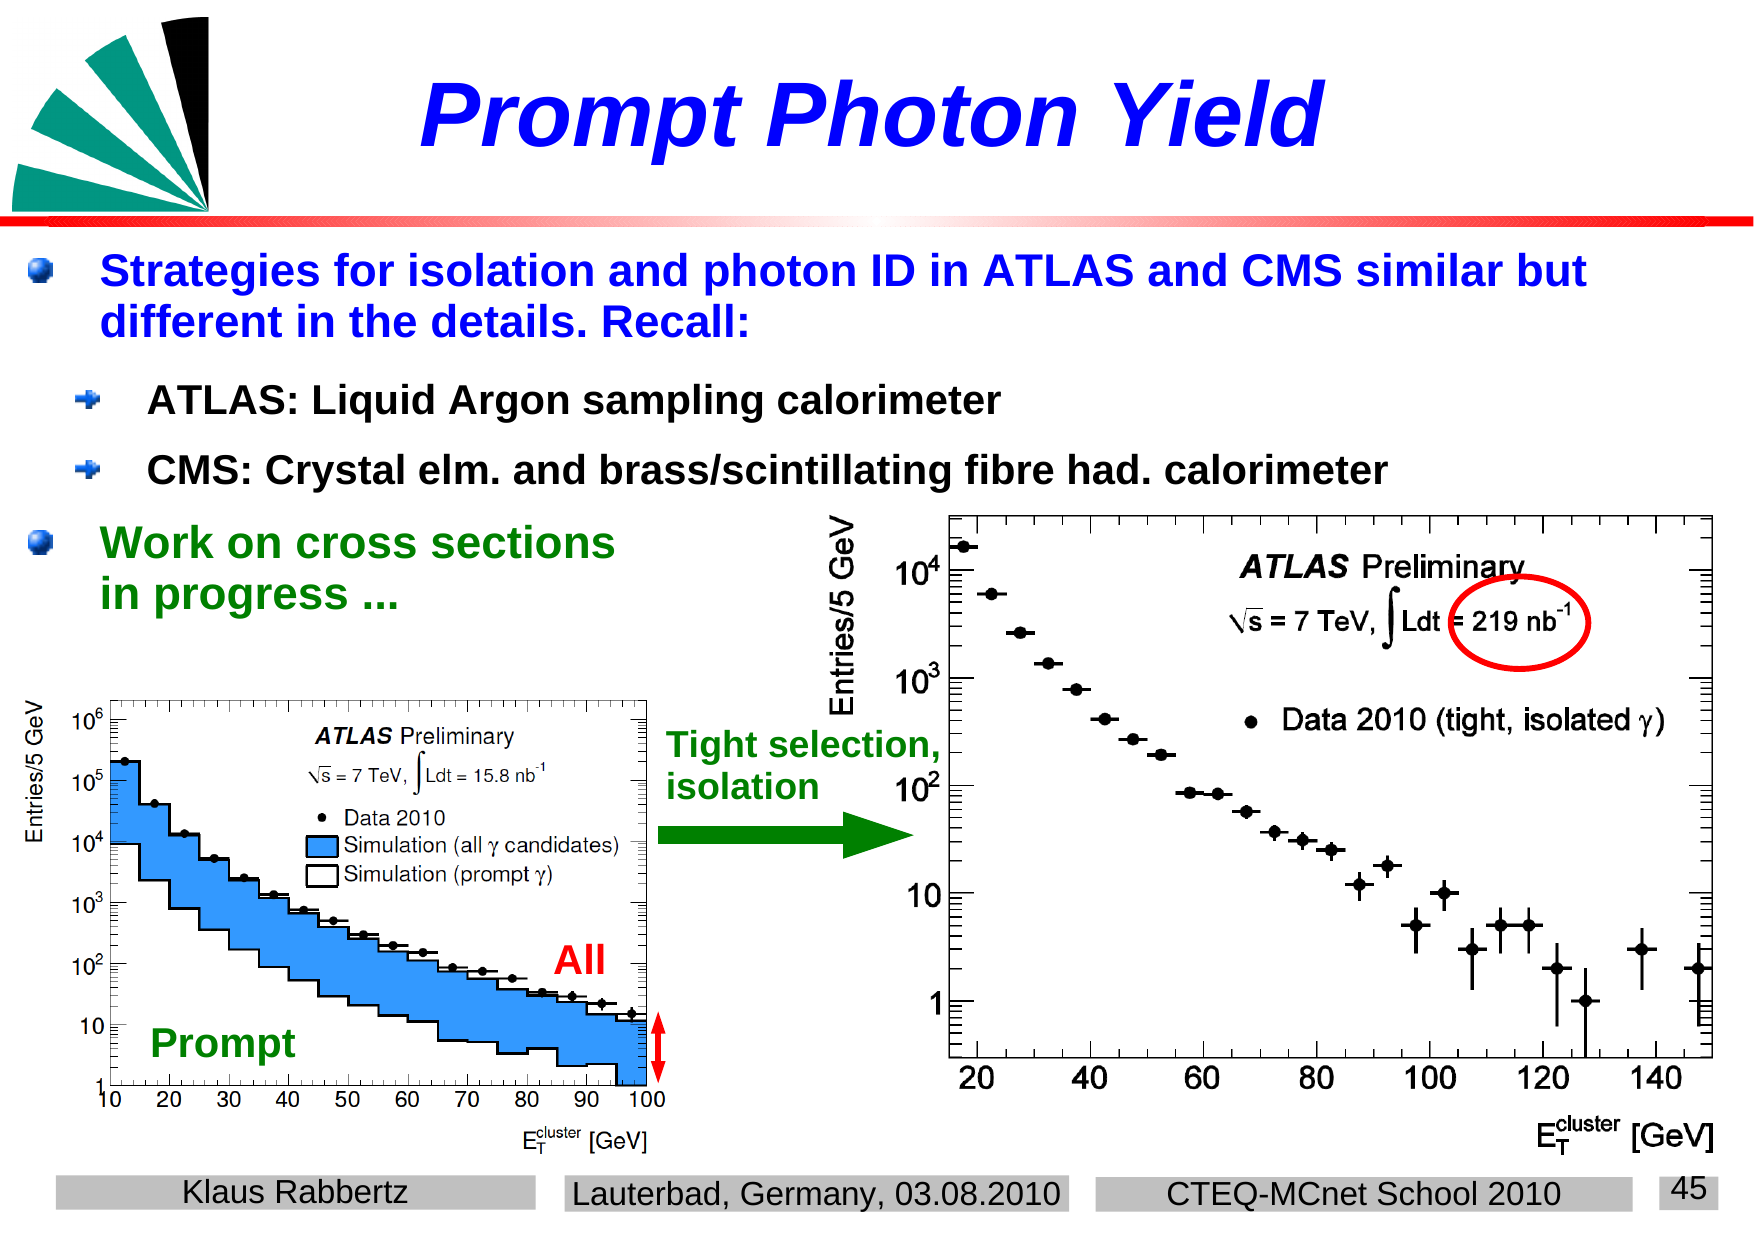

# Prompt Photon Yield
Strategies for isolation and photon ID in ATLAS and CMS similar but different in the details. Recall:
ATLAS: Liquid Argon sampling calorimeter
CMS: Crystal elm. and brass/scintillating fibre had. calorimeter
Work on cross sections in progress ...
All
Prompt
Tight selection,
isolation